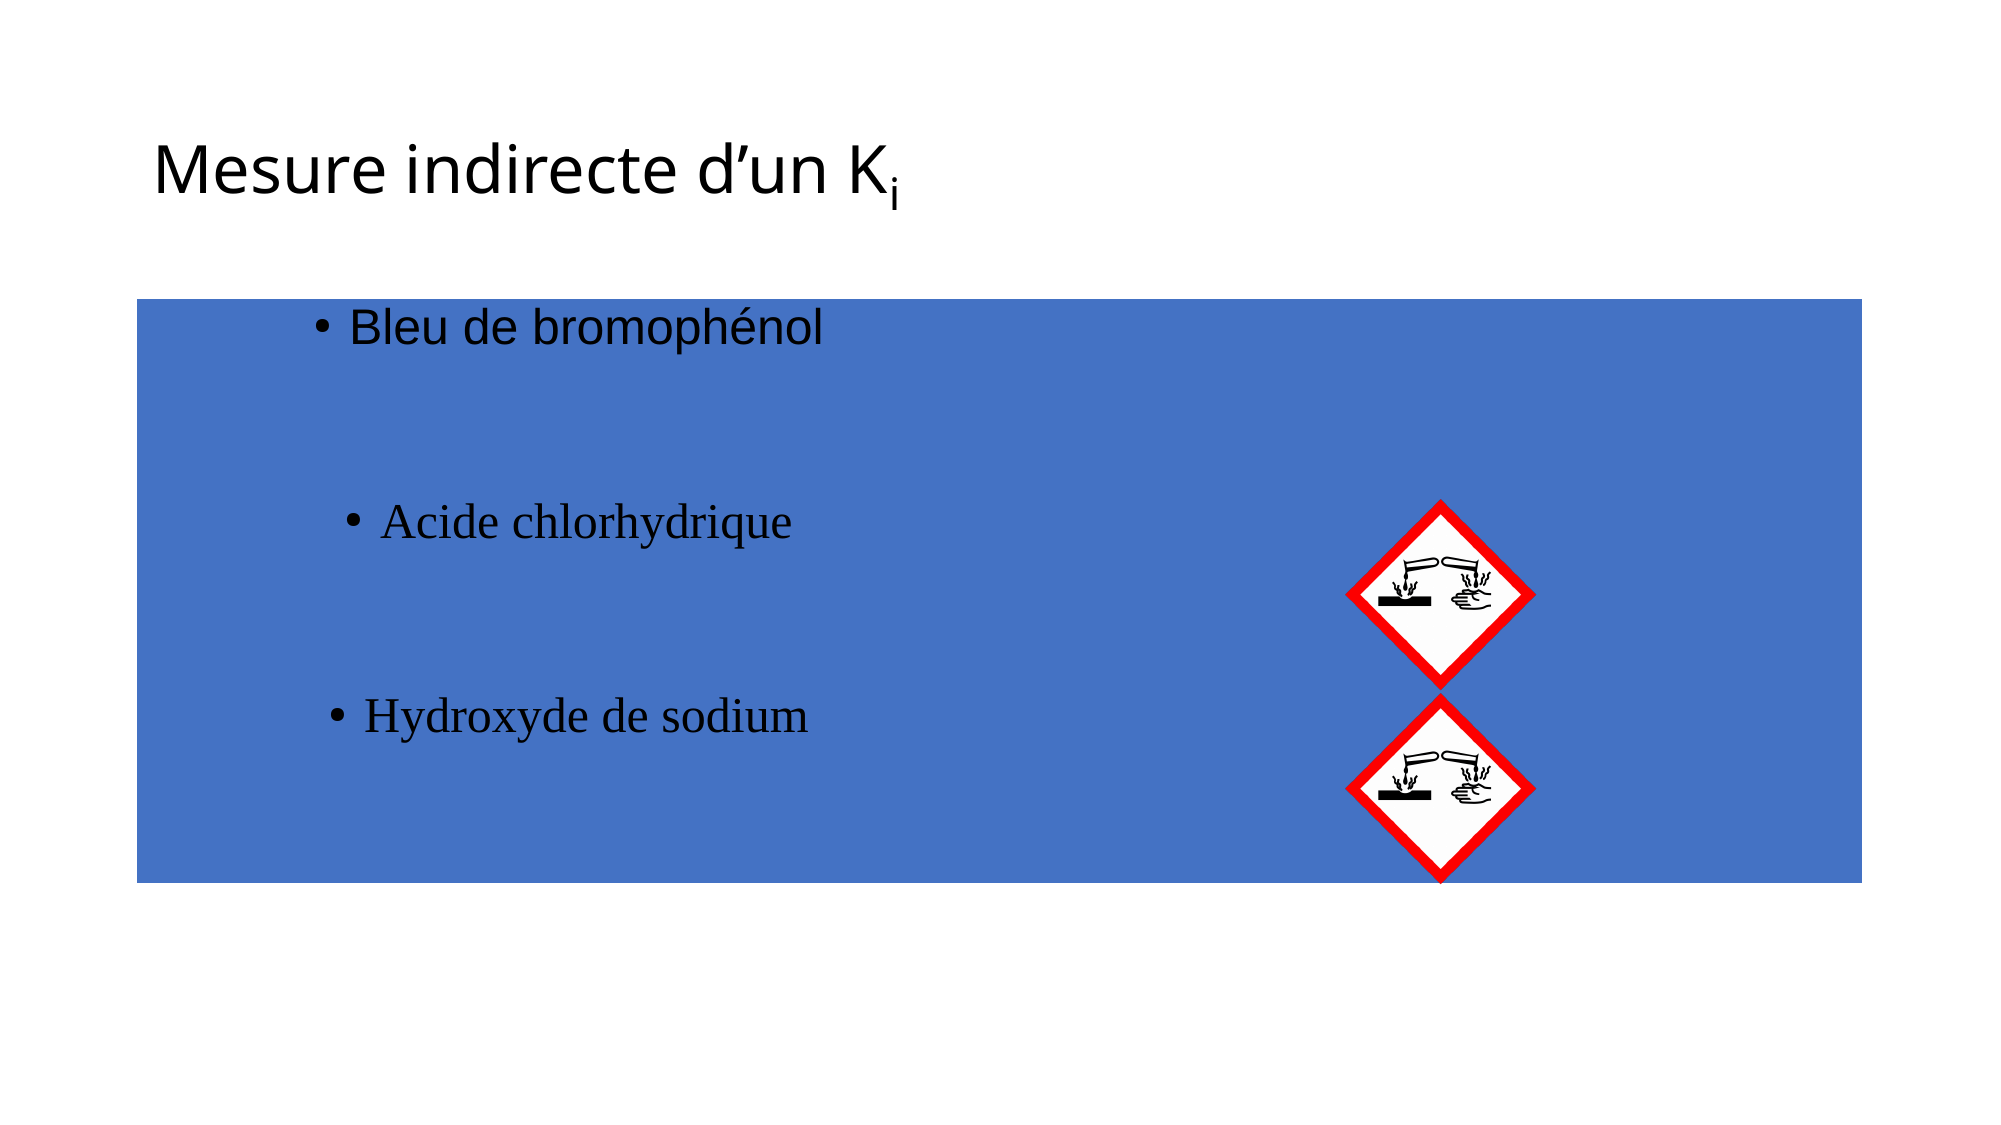

# Mesure indirecte d’un Ki
| Bleu de bromophénol | |
| --- | --- |
| Acide chlorhydrique | |
| Hydroxyde de sodium | |